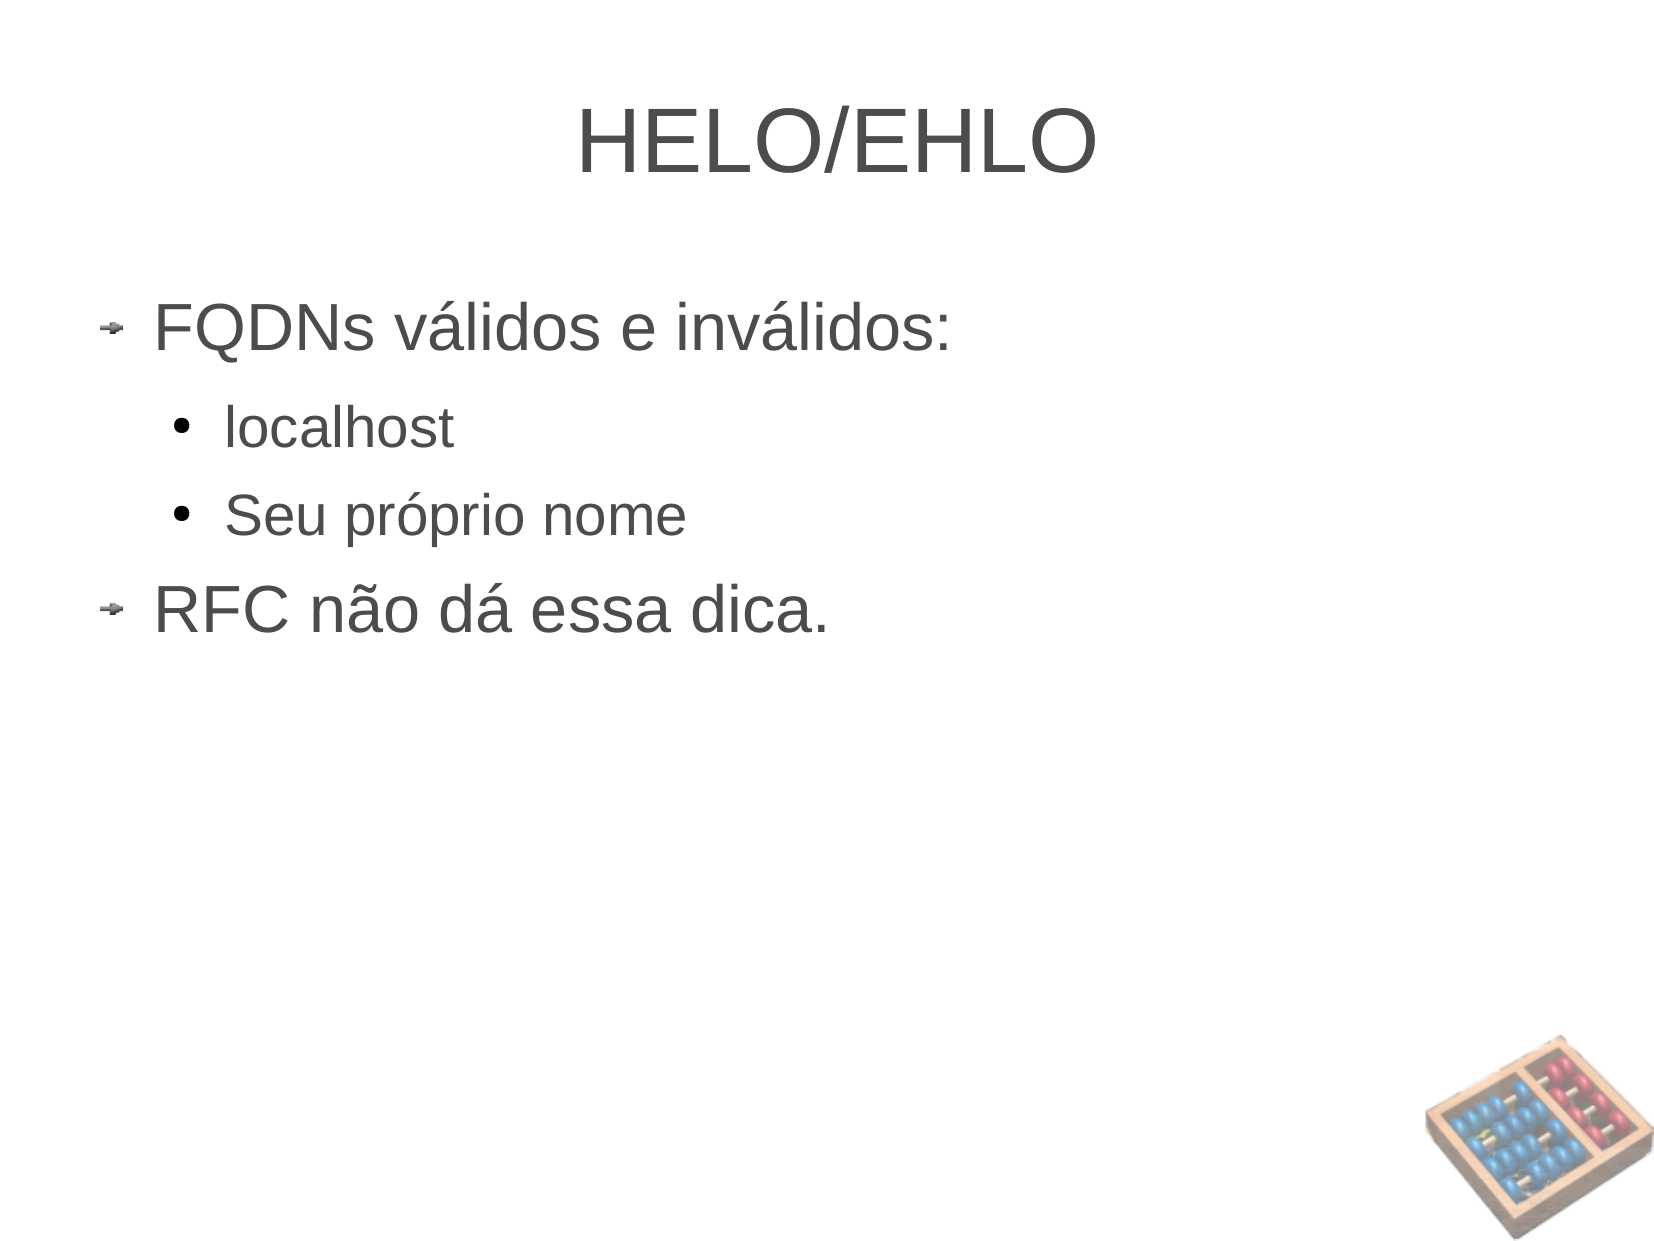

# HELO/EHLO
FQDNs válidos e inválidos:
localhost
Seu próprio nome
RFC não dá essa dica.